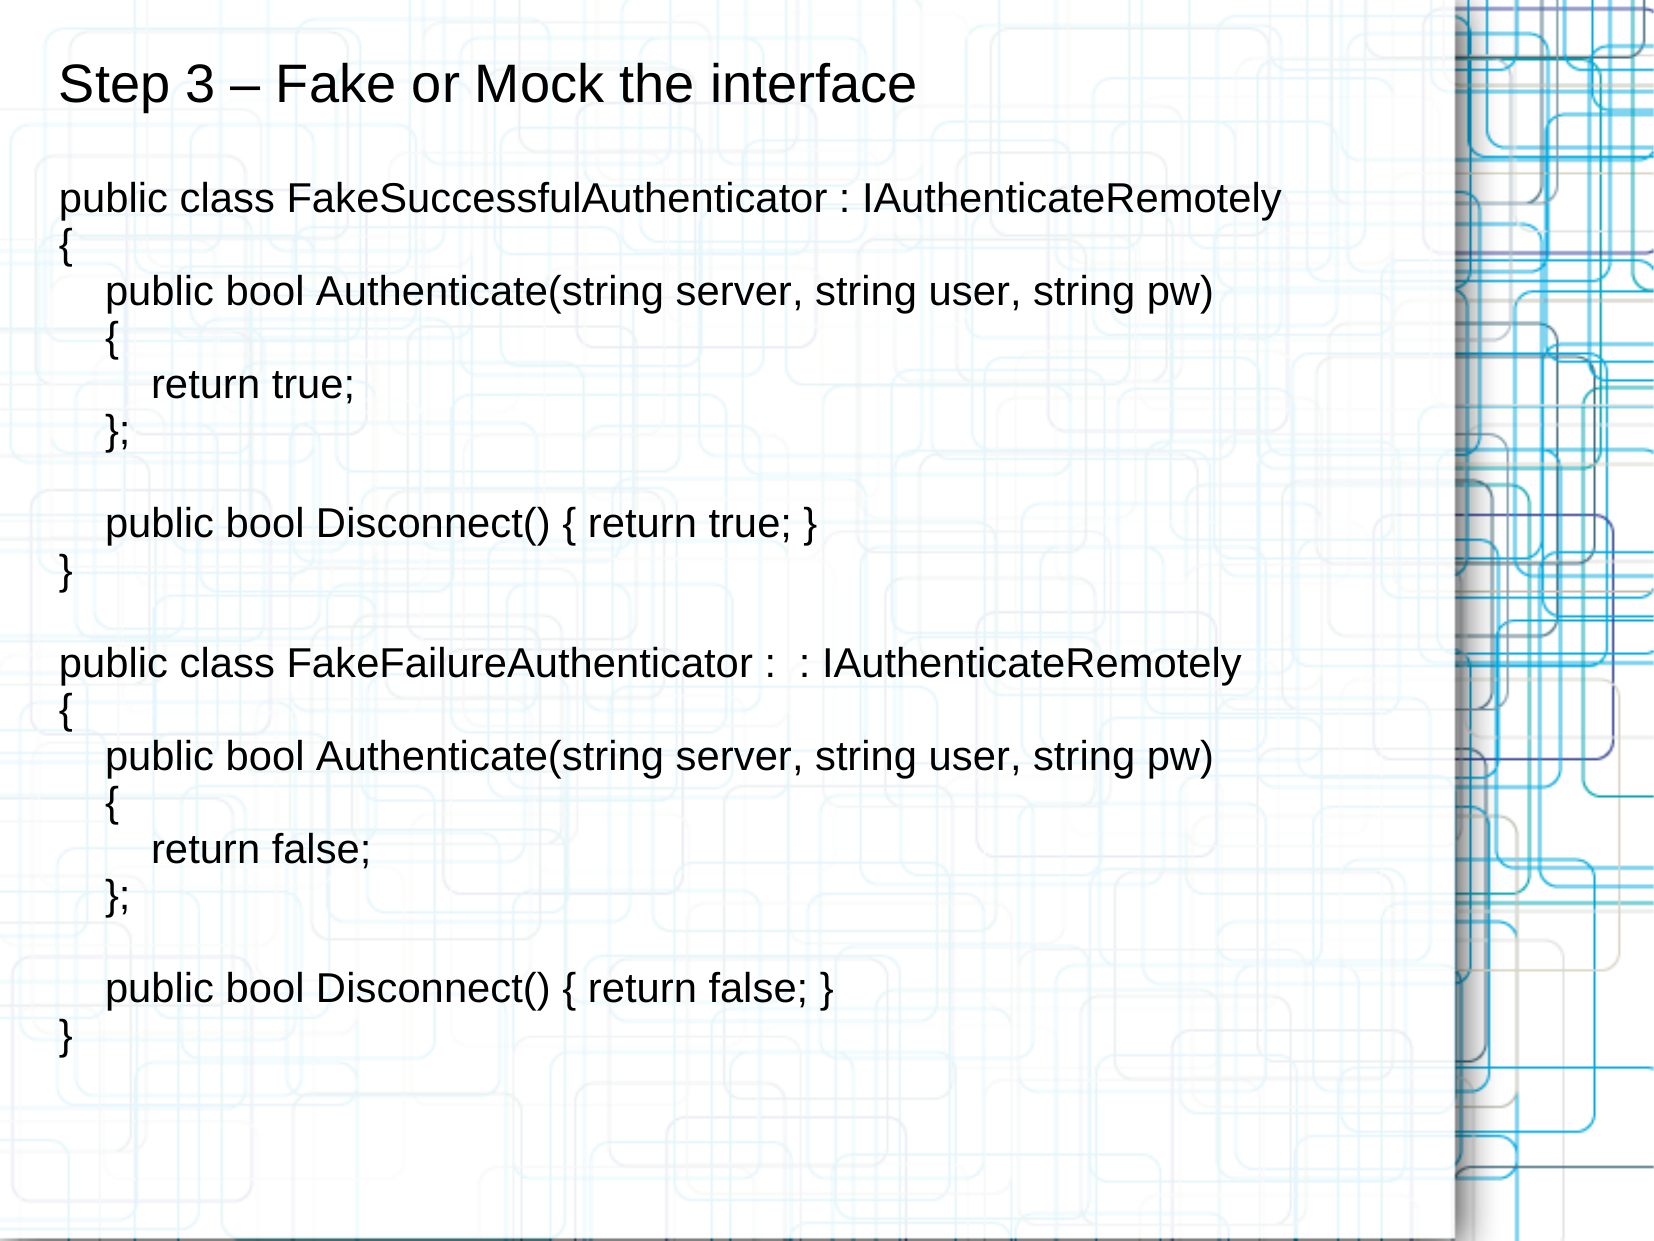

# Step 3 – Fake or Mock the interface
public class FakeSuccessfulAuthenticator : IAuthenticateRemotely
{
 public bool Authenticate(string server, string user, string pw)
 {
 return true;
 };
 public bool Disconnect() { return true; }
}
public class FakeFailureAuthenticator : : IAuthenticateRemotely
{
 public bool Authenticate(string server, string user, string pw)
 {
 return false;
 };
 public bool Disconnect() { return false; }
}